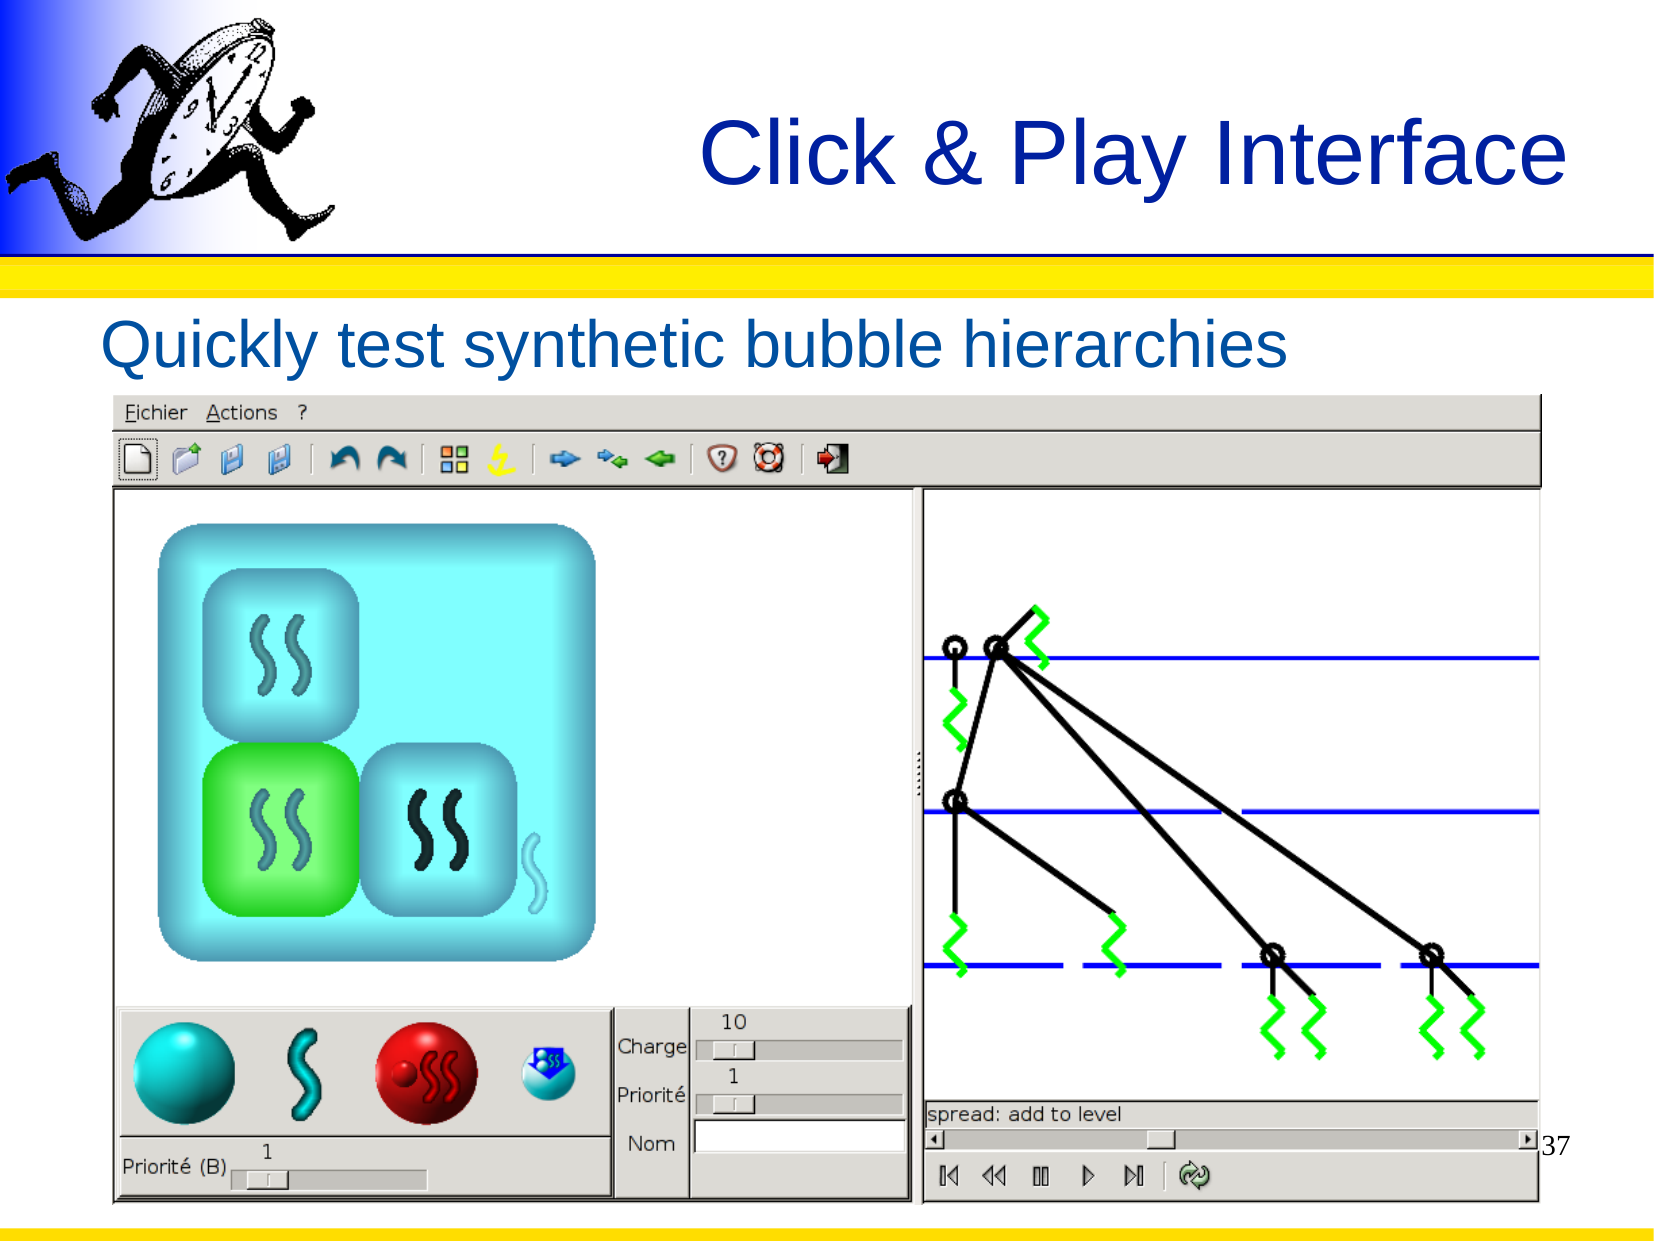

# Click & Play Interface
Quickly test synthetic bubble hierarchies
37